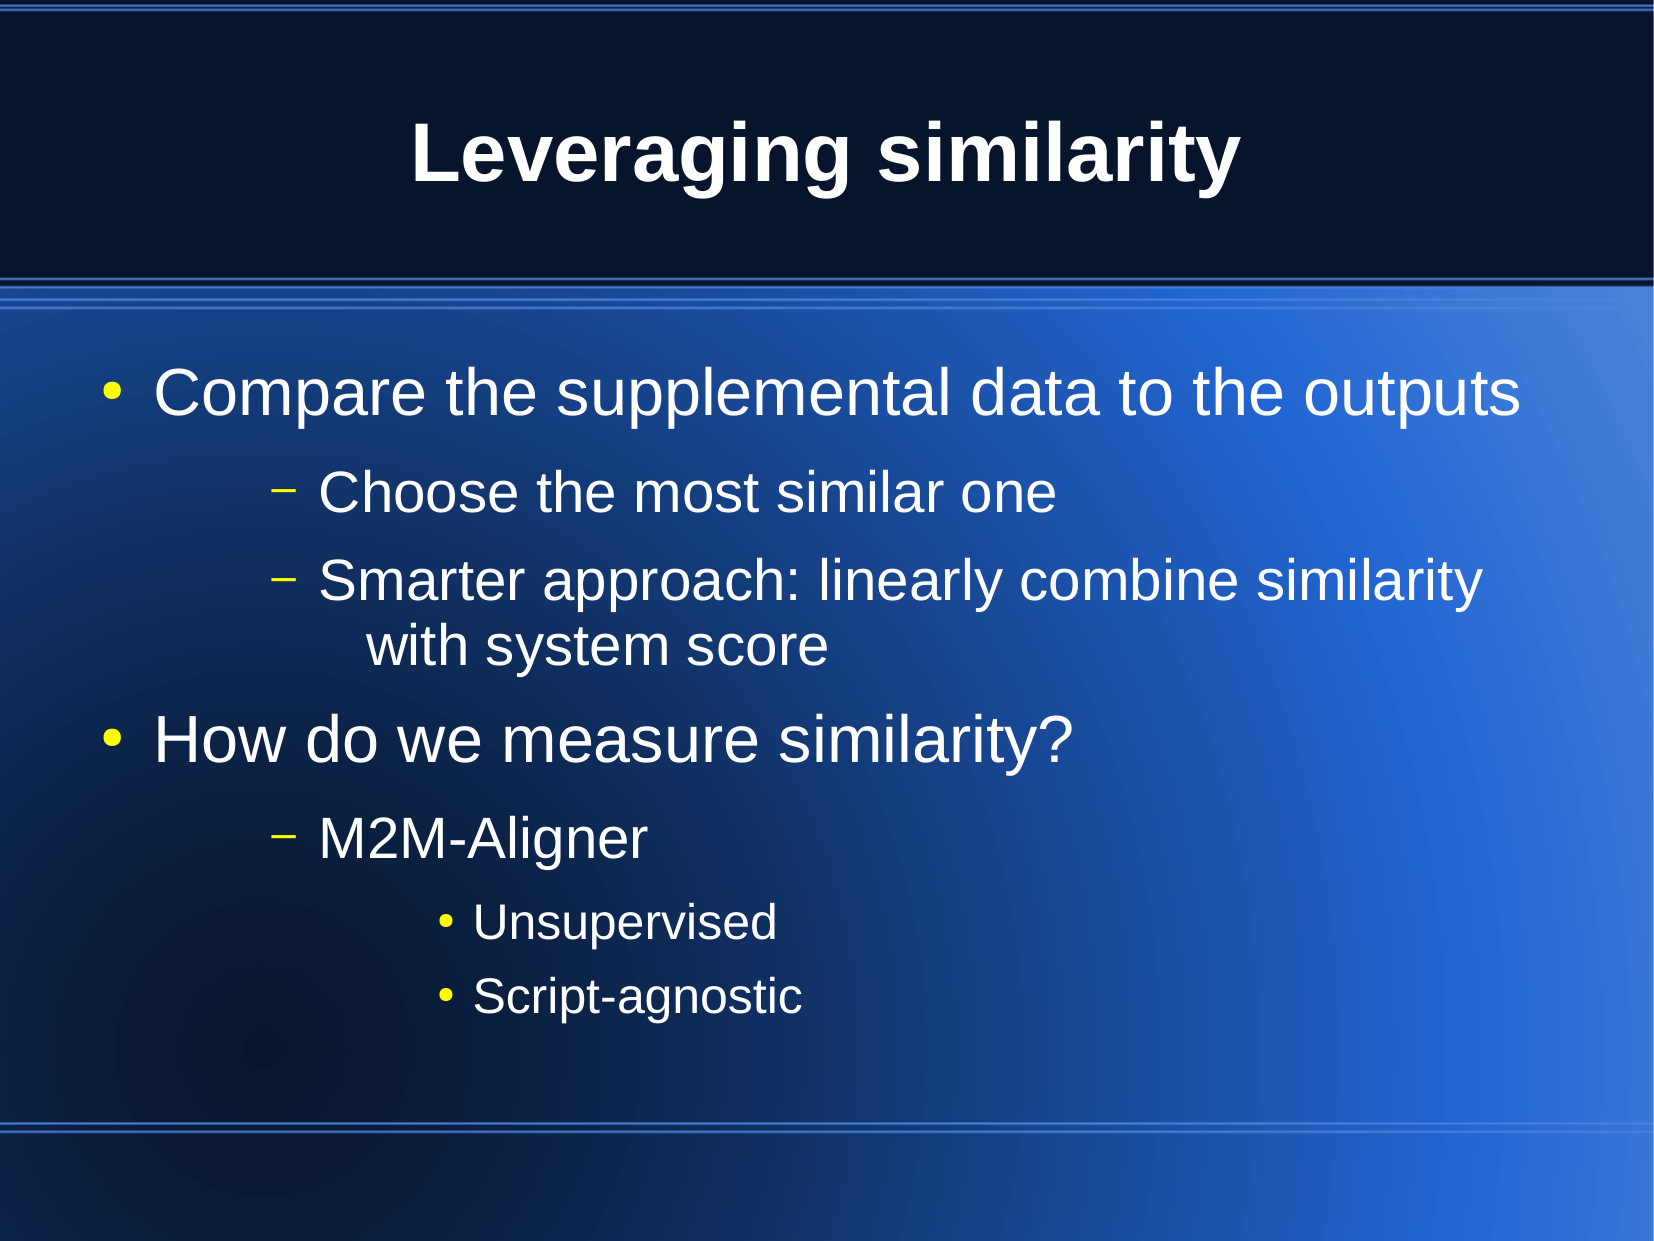

# Leveraging similarity
Compare the supplemental data to the outputs
Choose the most similar one
Smarter approach: linearly combine similarity with system score
How do we measure similarity?
M2M-Aligner
Unsupervised
Script-agnostic